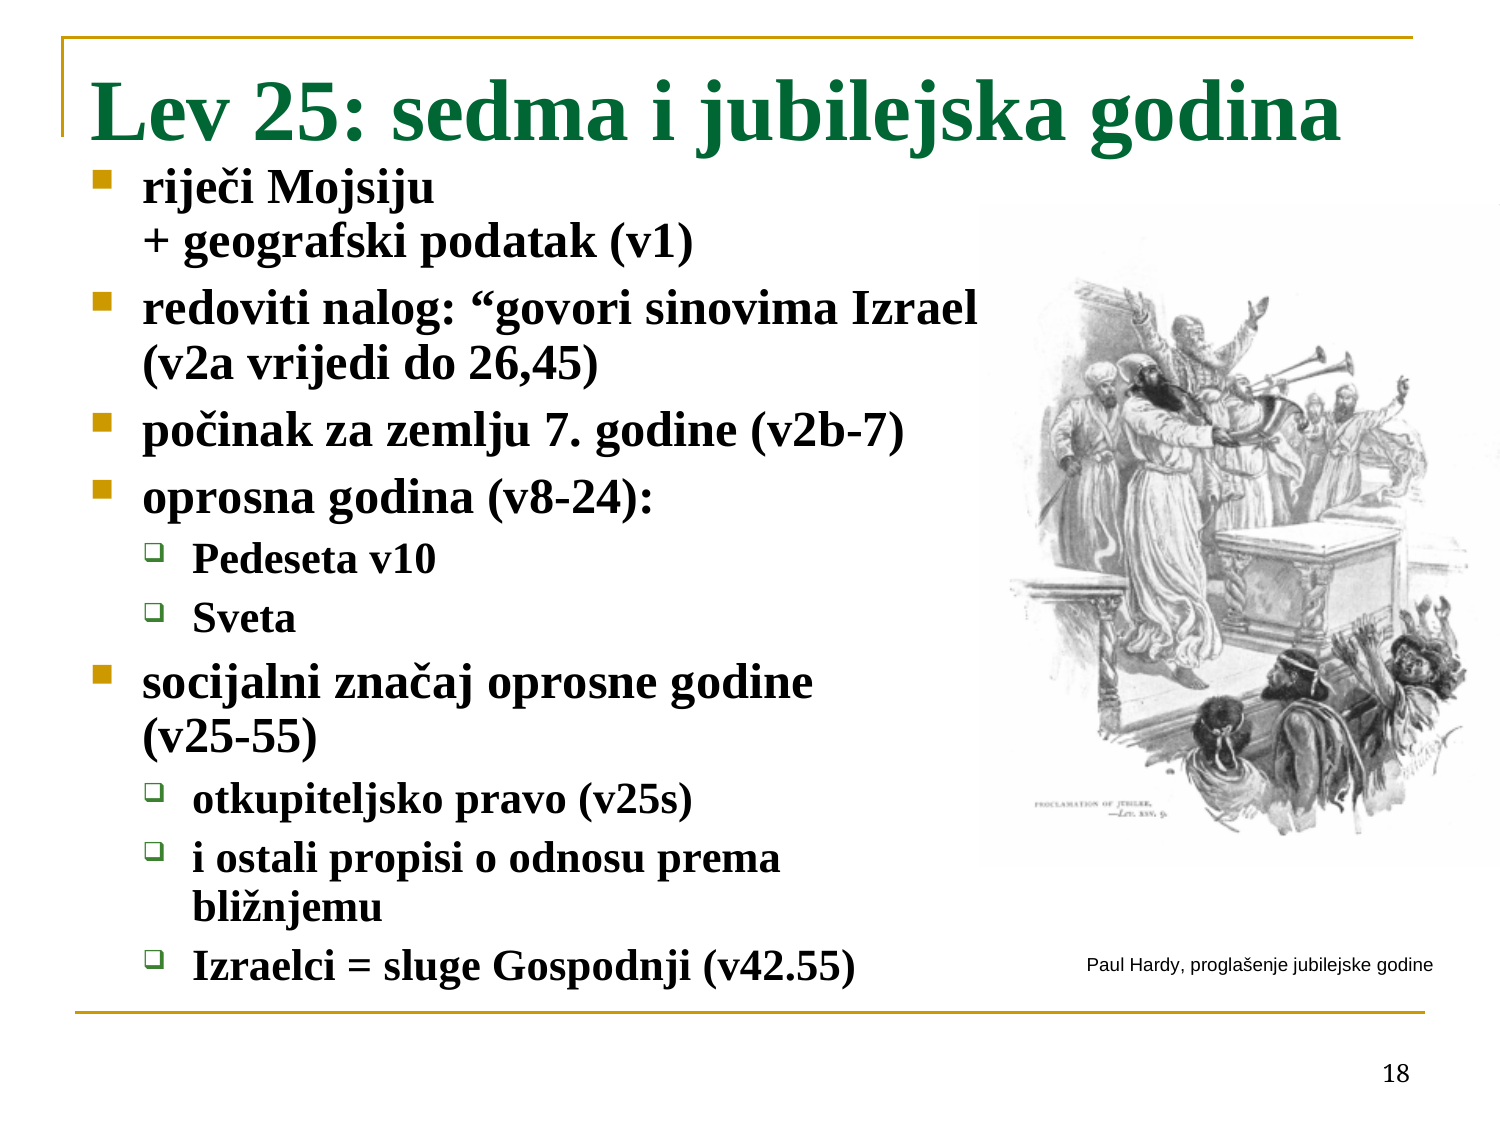

# Lev 25: sedma i jubilejska godina
riječi Mojsiju
+ geografski podatak (v1)
redoviti nalog: “govori sinovima Izraelovim” (v2a vrijedi do 26,45)
počinak za zemlju 7. godine (v2b-7)
oprosna godina (v8-24):
Pedeseta v10
Sveta
socijalni značaj oprosne godine
(v25-55)
otkupiteljsko pravo (v25s)
i ostali propisi o odnosu prema
bližnjemu
Izraelci = sluge Gospodnji (v42.55)
Paul Hardy, proglašenje jubilejske godine